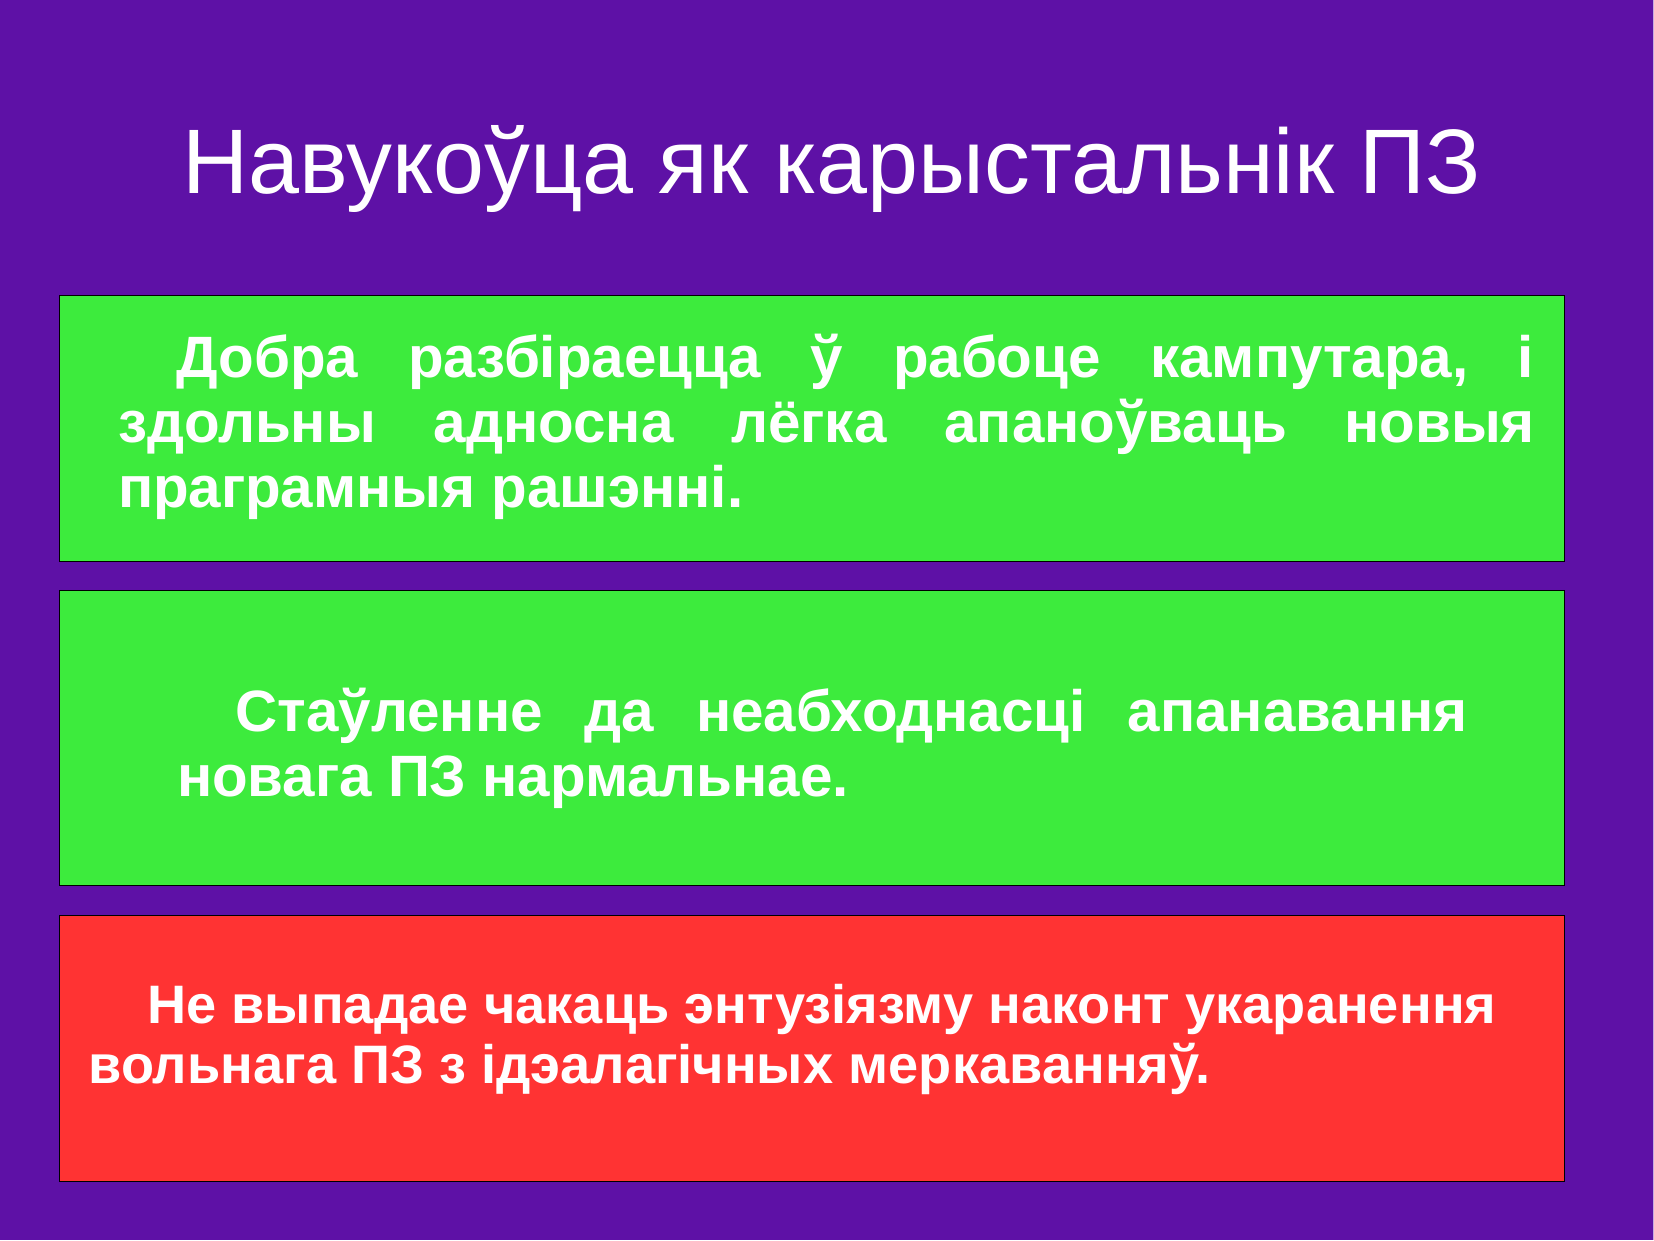

# Навукоўца як карыстальнік ПЗ
Добра разбіраецца ў рабоце кампутара, і здольны адносна лёгка апаноўваць новыя праграмныя рашэнні.
Стаўленне да неабходнасці апанавання новага ПЗ нармальнае.
Не выпадае чакаць энтузіязму наконт укаранення вольнага ПЗ з ідэалагічных меркаванняў.